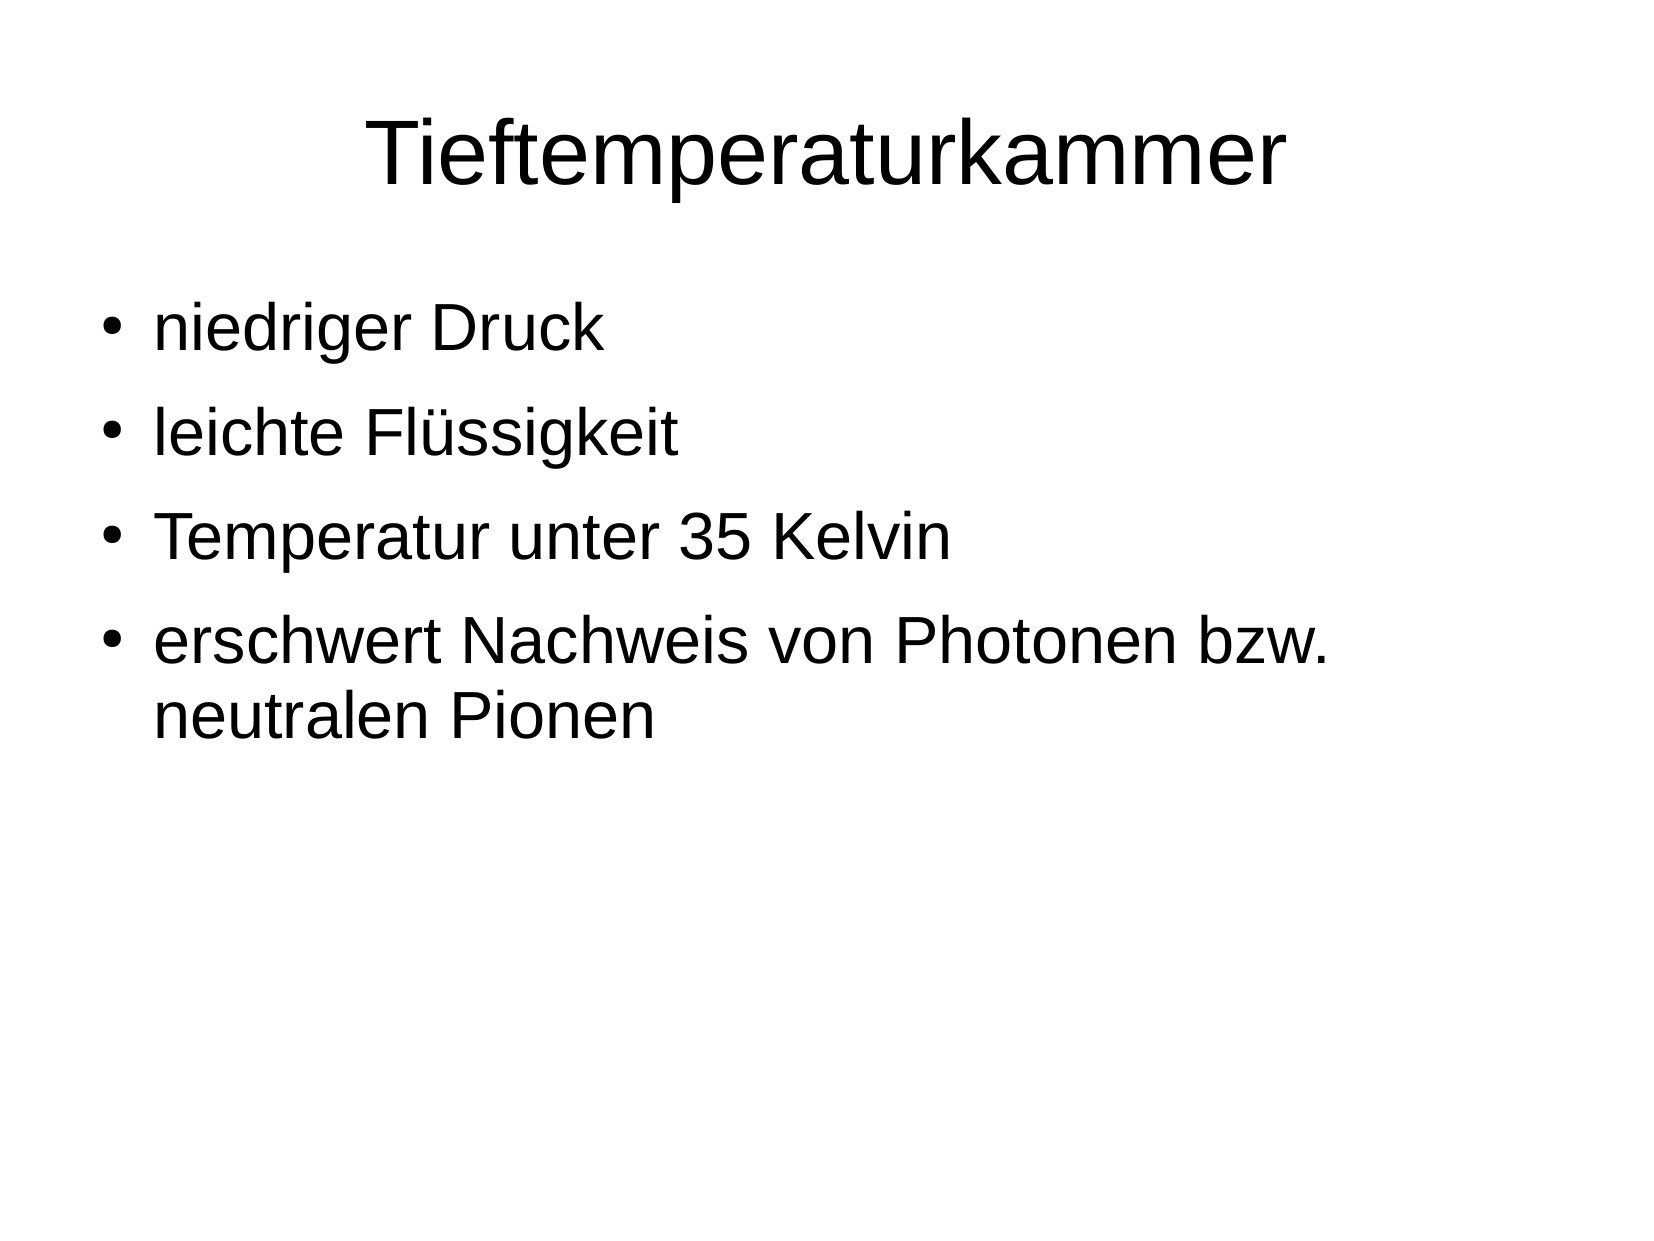

# Tieftemperaturkammer
niedriger Druck
leichte Flüssigkeit
Temperatur unter 35 Kelvin
erschwert Nachweis von Photonen bzw. neutralen Pionen